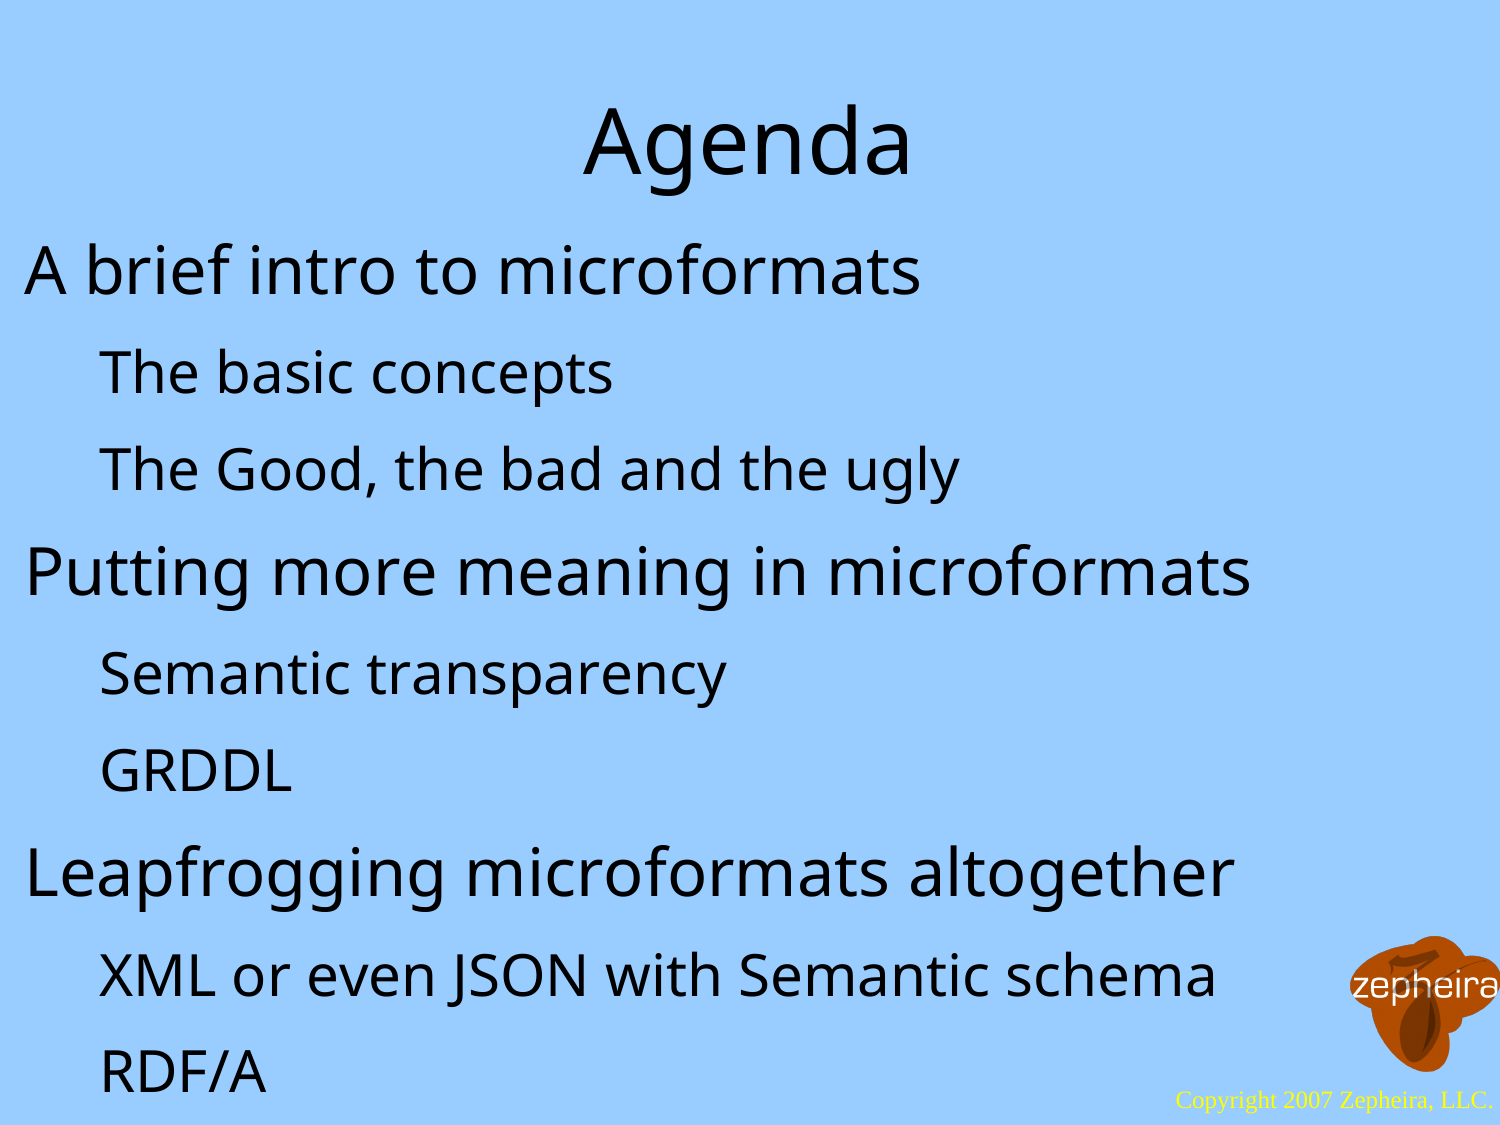

# Agenda
A brief intro to microformats
The basic concepts
The Good, the bad and the ugly
Putting more meaning in microformats
Semantic transparency
GRDDL
Leapfrogging microformats altogether
XML or even JSON with Semantic schema
RDF/A